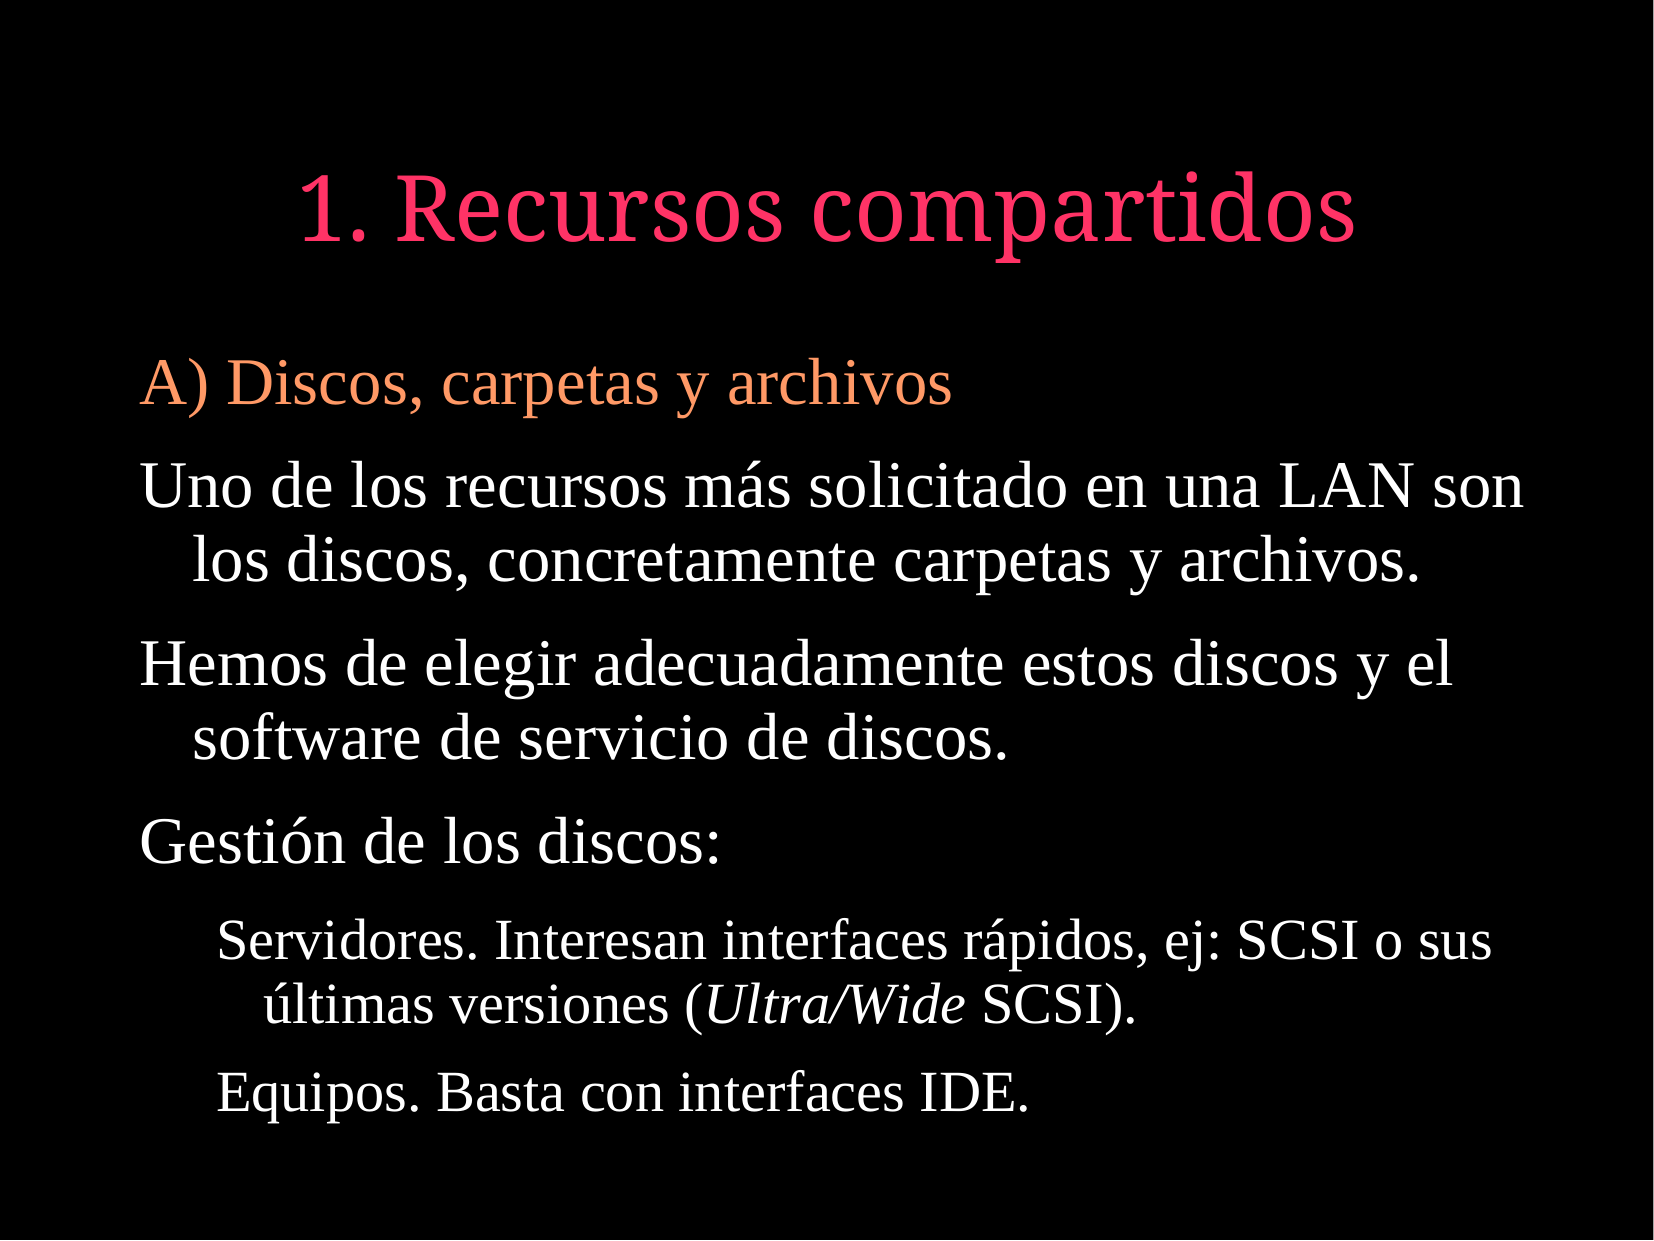

# 1. Recursos compartidos
A) Discos, carpetas y archivos
Uno de los recursos más solicitado en una LAN son los discos, concretamente carpetas y archivos.
Hemos de elegir adecuadamente estos discos y el software de servicio de discos.
Gestión de los discos:
Servidores. Interesan interfaces rápidos, ej: SCSI o sus últimas versiones (Ultra/Wide SCSI).
Equipos. Basta con interfaces IDE.